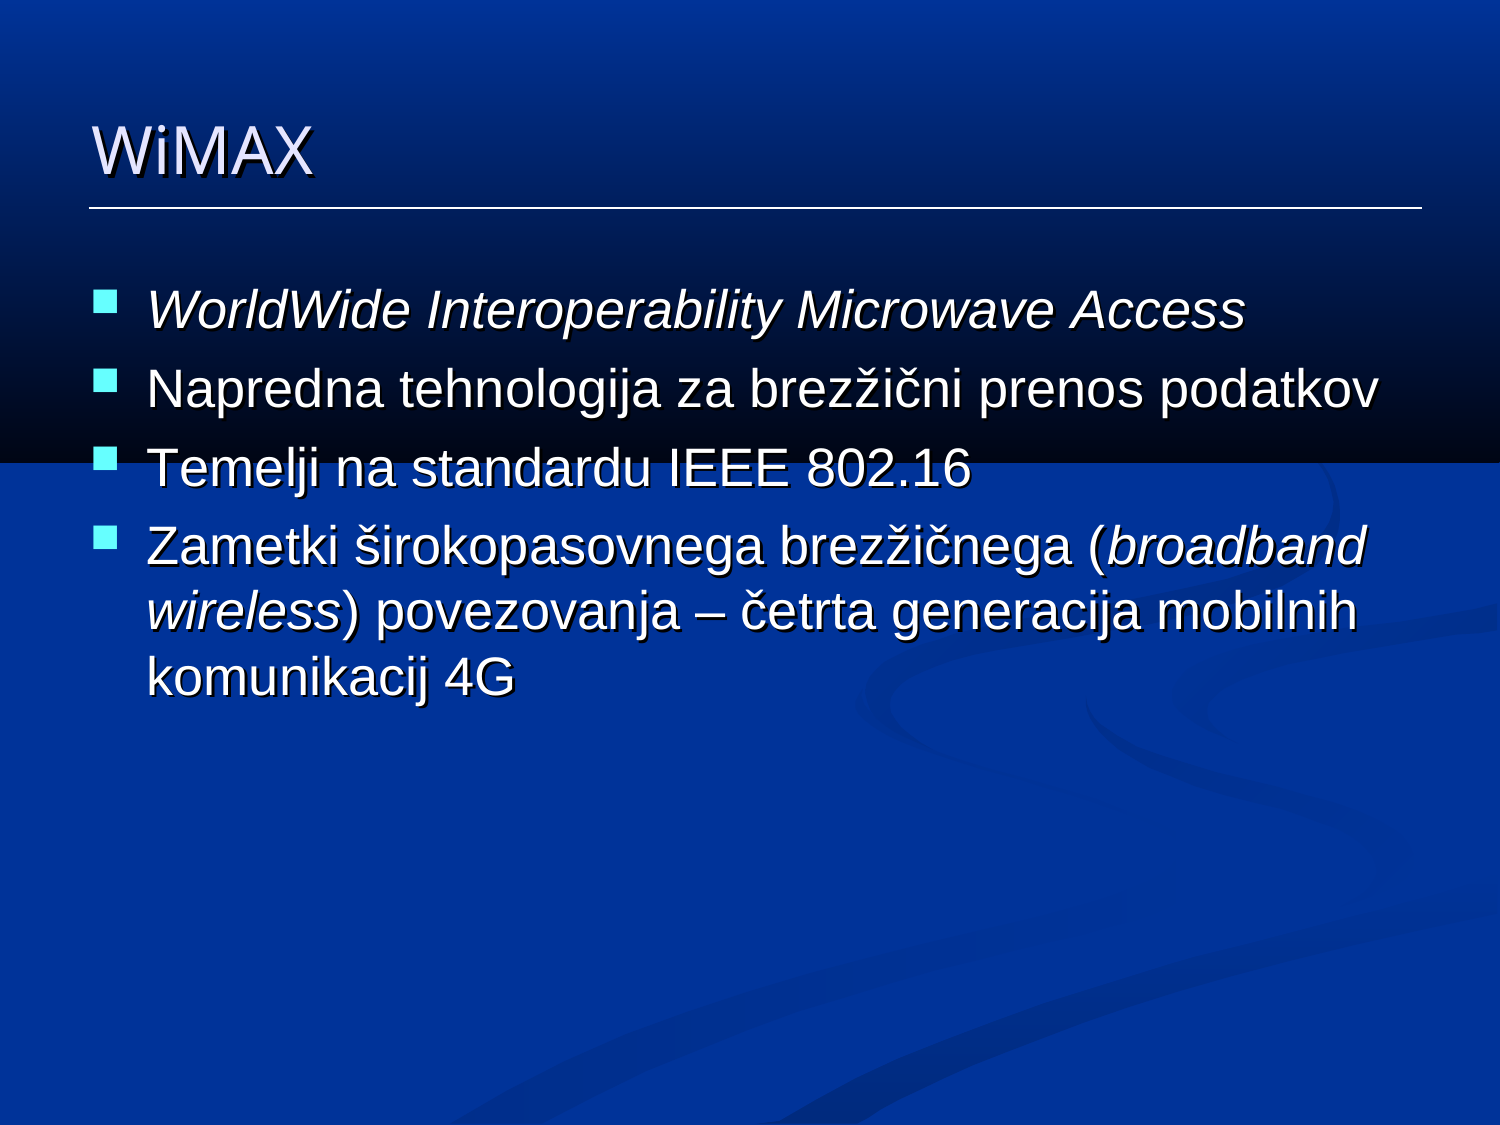

WiMAX
# WorldWide Interoperability Microwave Access
Napredna tehnologija za brezžični prenos podatkov
Temelji na standardu IEEE 802.16
Zametki širokopasovnega brezžičnega (broadband wireless) povezovanja – četrta generacija mobilnih komunikacij 4G